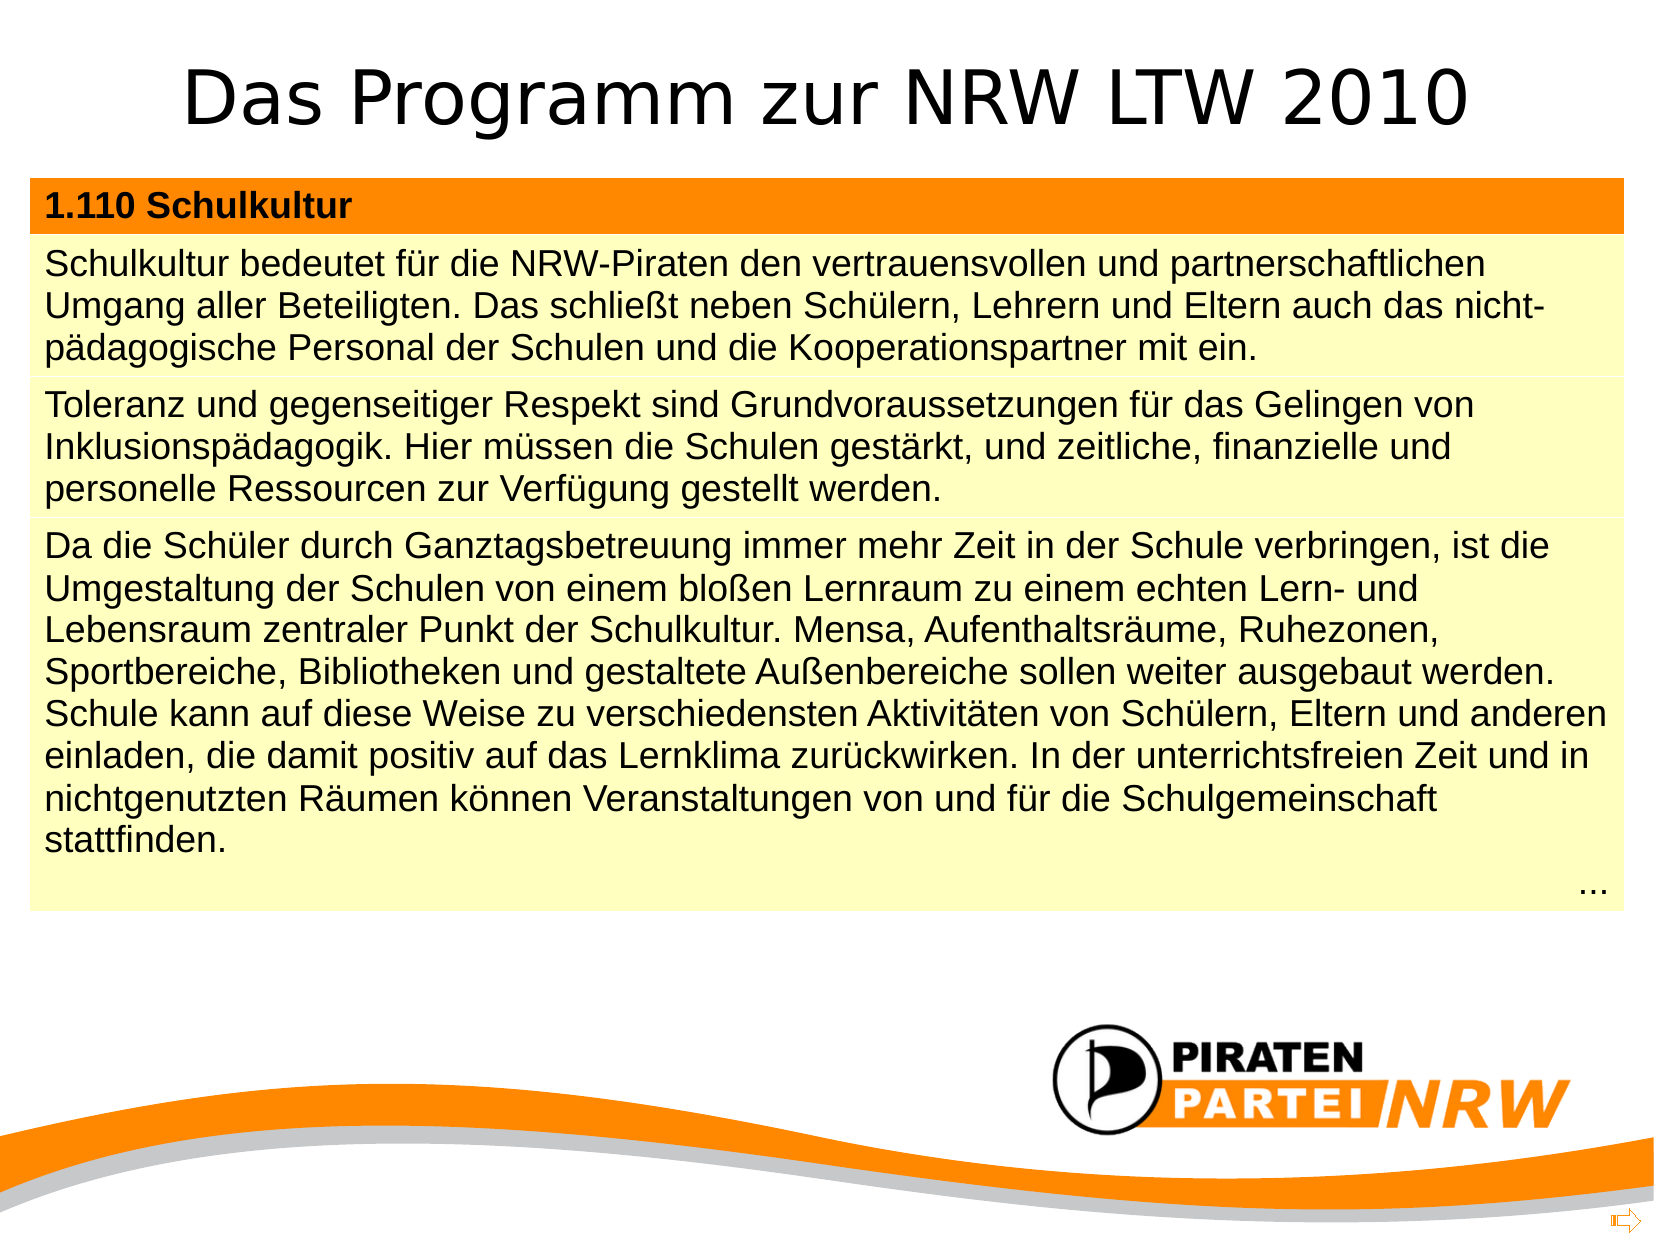

# Das Programm zur NRW LTW 2010
| 1.110 Schulkultur |
| --- |
| Schulkultur bedeutet für die NRW-Piraten den vertrauensvollen und partnerschaftlichen Umgang aller Beteiligten. Das schließt neben Schülern, Lehrern und Eltern auch das nicht-pädagogische Personal der Schulen und die Kooperationspartner mit ein. |
| Toleranz und gegenseitiger Respekt sind Grundvoraussetzungen für das Gelingen von Inklusionspädagogik. Hier müssen die Schulen gestärkt, und zeitliche, finanzielle und personelle Ressourcen zur Verfügung gestellt werden. |
| Da die Schüler durch Ganztagsbetreuung immer mehr Zeit in der Schule verbringen, ist die Umgestaltung der Schulen von einem bloßen Lernraum zu einem echten Lern- und Lebensraum zentraler Punkt der Schulkultur. Mensa, Aufenthaltsräume, Ruhezonen, Sportbereiche, Bibliotheken und gestaltete Außenbereiche sollen weiter ausgebaut werden. Schule kann auf diese Weise zu verschiedensten Aktivitäten von Schülern, Eltern und anderen einladen, die damit positiv auf das Lernklima zurückwirken. In der unterrichtsfreien Zeit und in nichtgenutzten Räumen können Veranstaltungen von und für die Schulgemeinschaft stattfinden. ... |